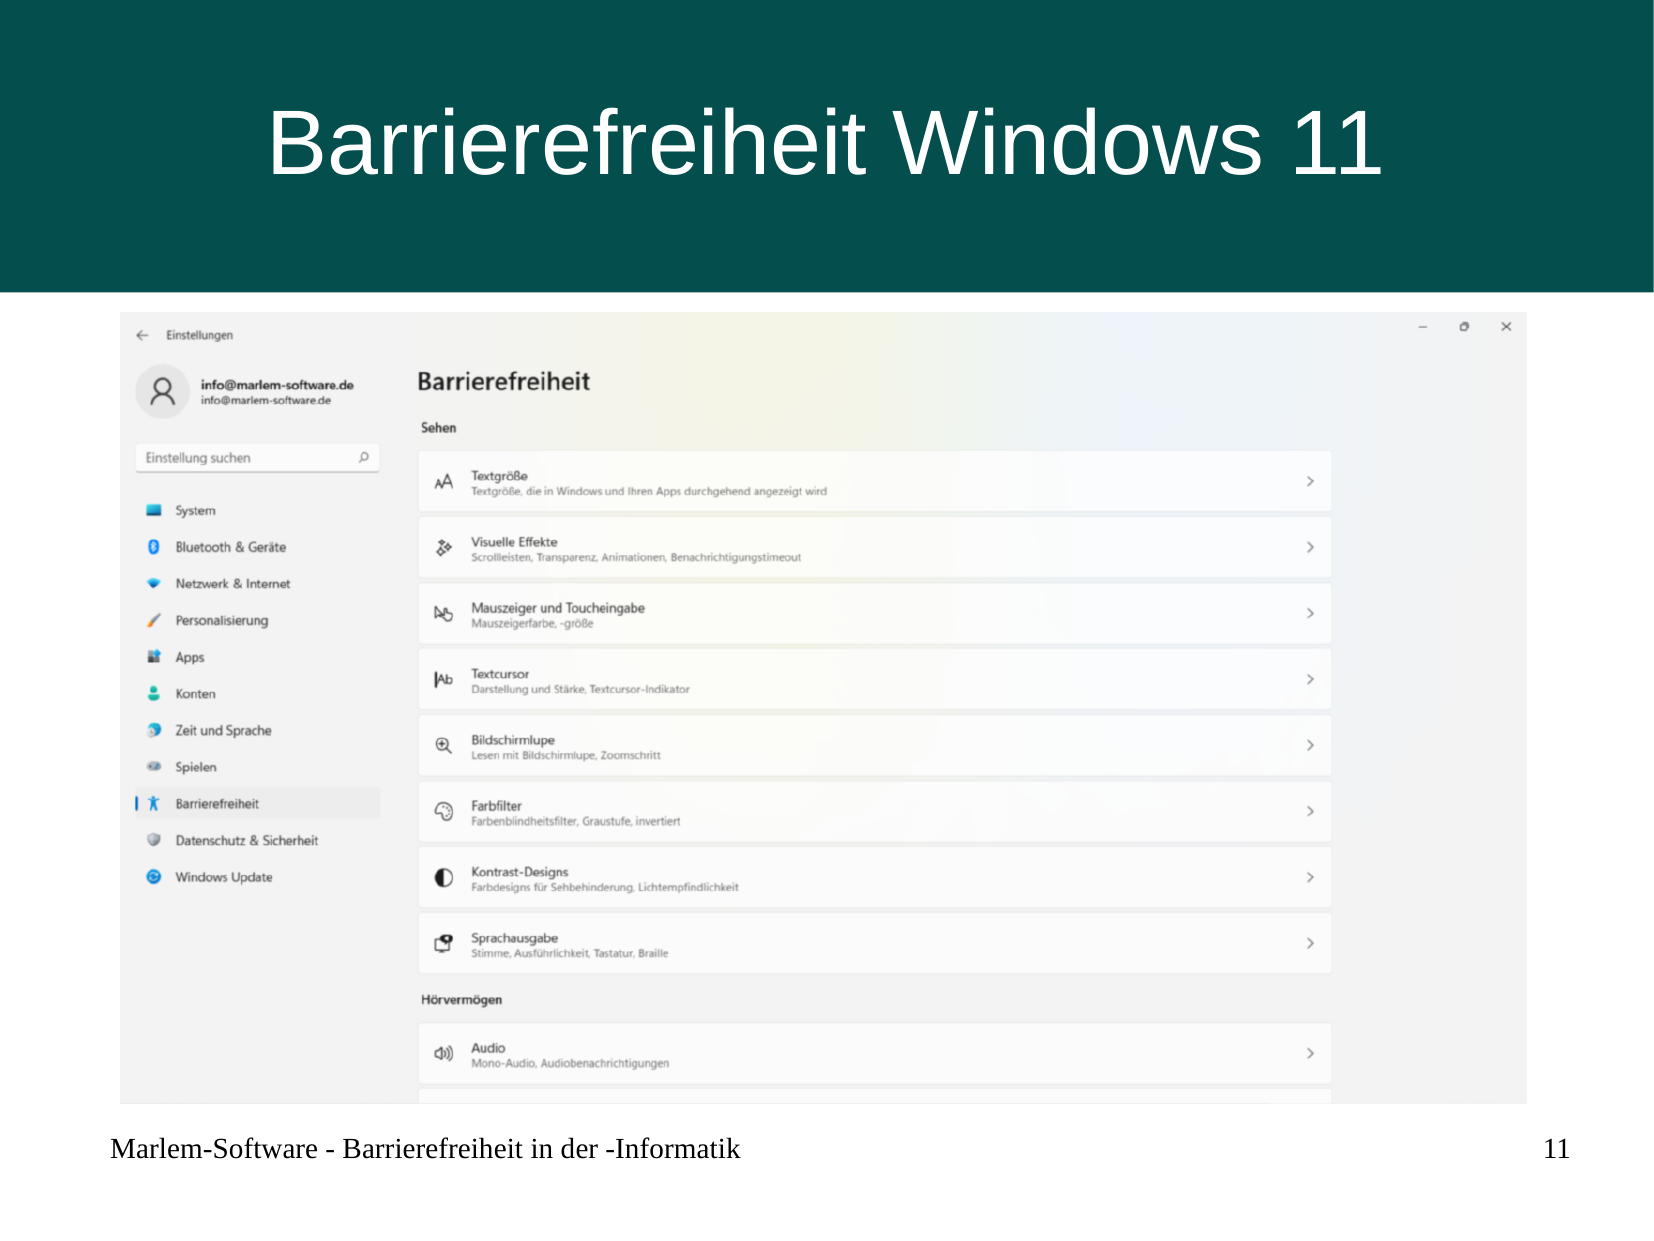

# Barrierefreiheit Windows 11
Marlem-Software - Barrierefreiheit in der -Informatik
11